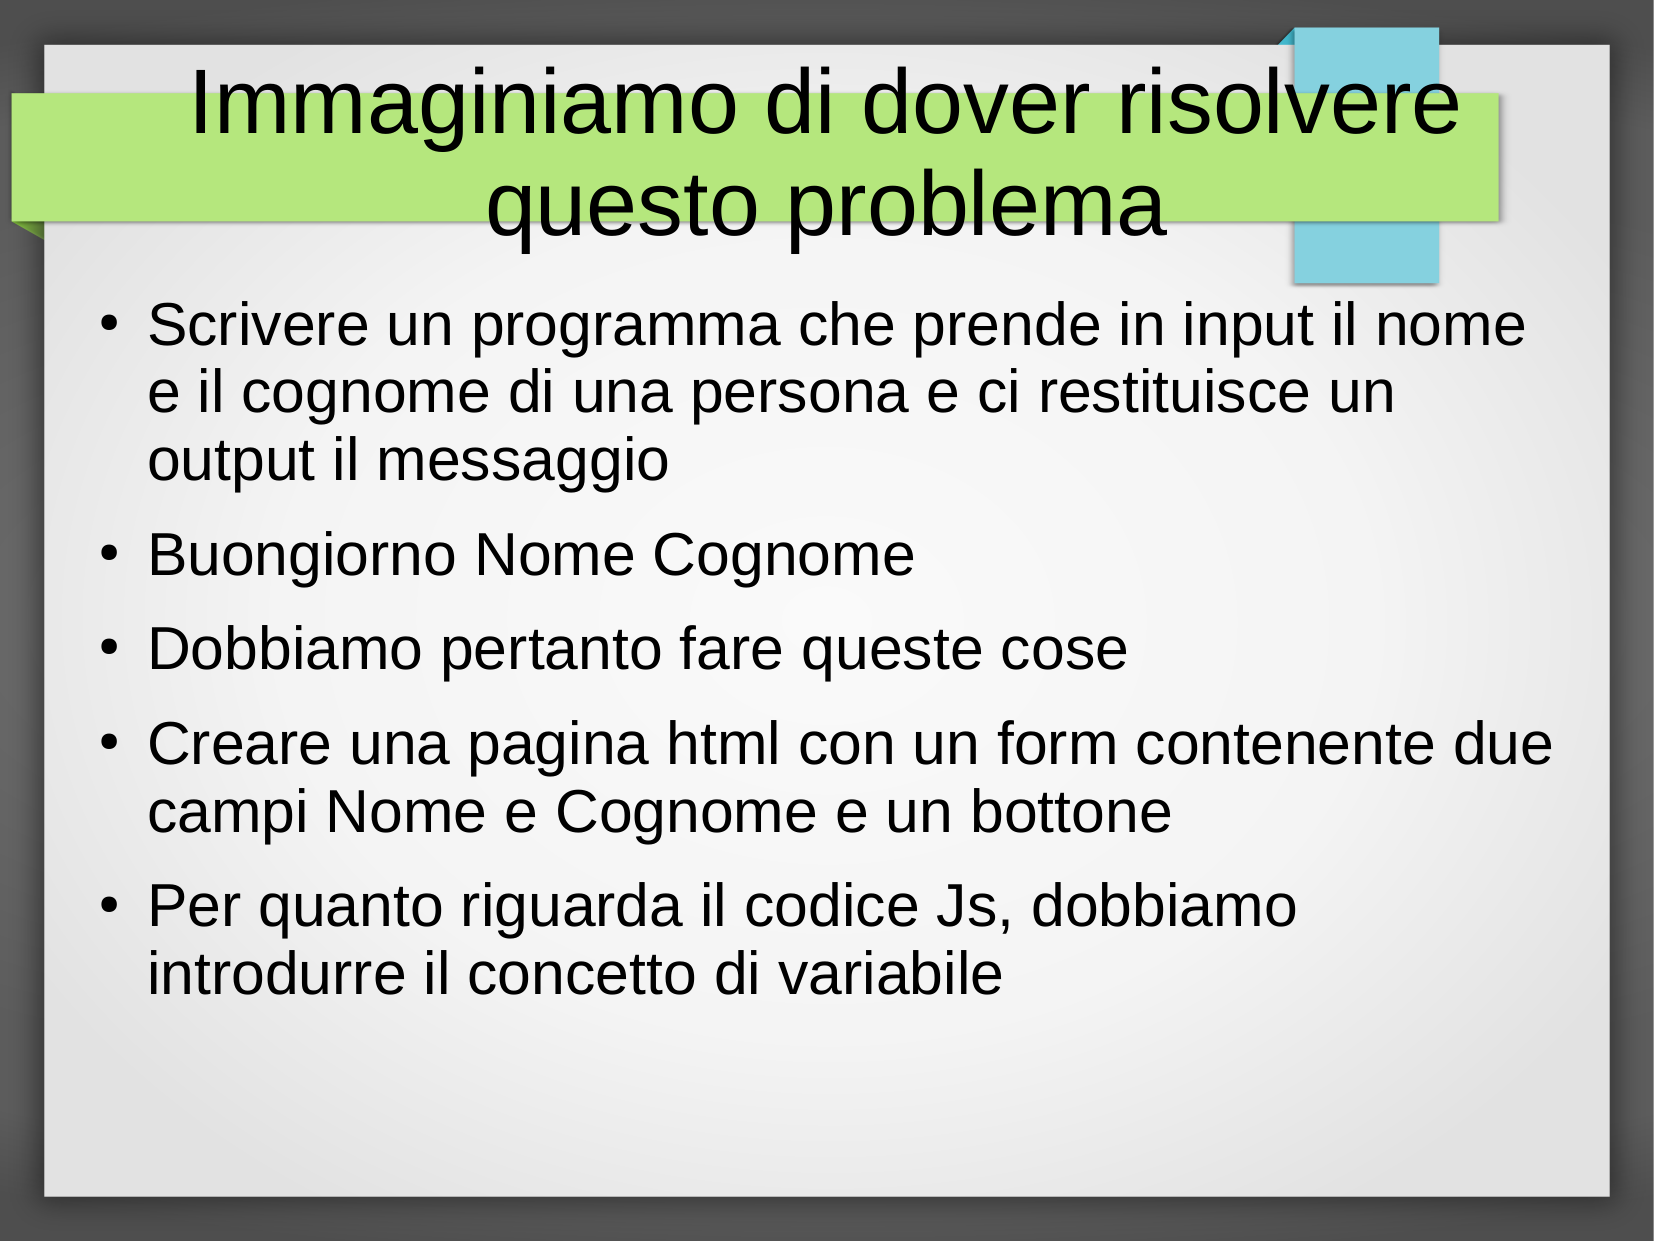

# Immaginiamo di dover risolvere questo problema
Scrivere un programma che prende in input il nome e il cognome di una persona e ci restituisce un output il messaggio
Buongiorno Nome Cognome
Dobbiamo pertanto fare queste cose
Creare una pagina html con un form contenente due campi Nome e Cognome e un bottone
Per quanto riguarda il codice Js, dobbiamo introdurre il concetto di variabile